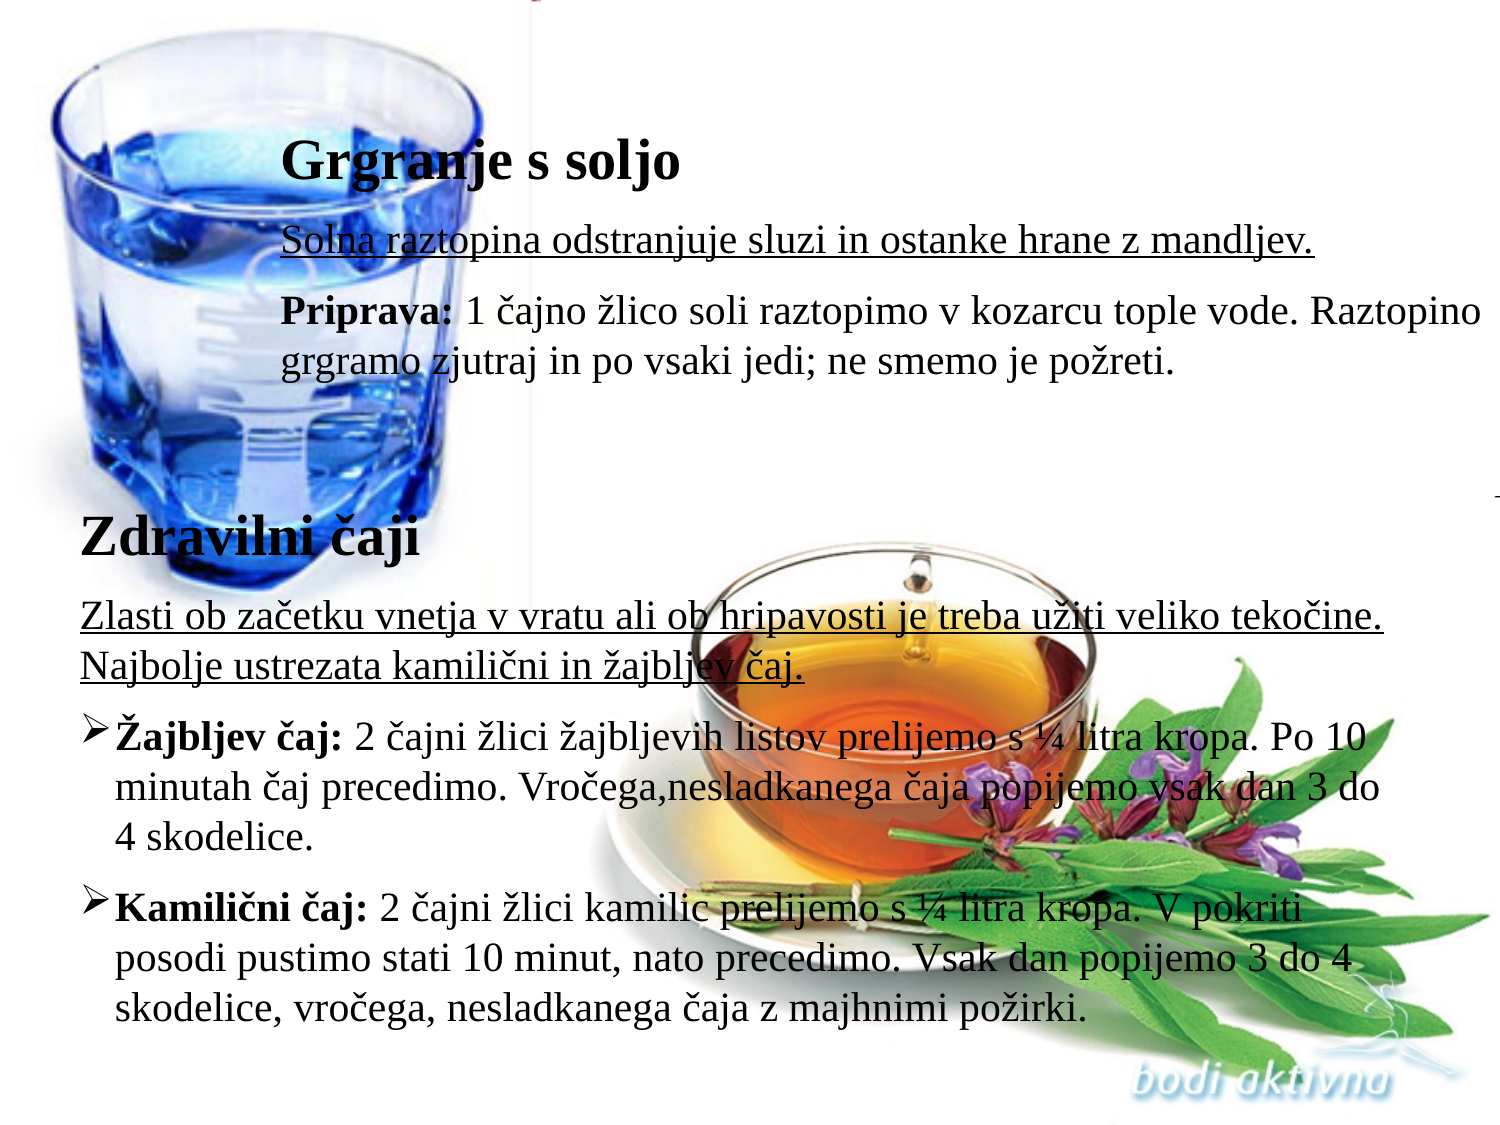

Grgranje s soljo
Solna raztopina odstranjuje sluzi in ostanke hrane z mandljev.
Priprava: 1 čajno žlico soli raztopimo v kozarcu tople vode. Raztopino grgramo zjutraj in po vsaki jedi; ne smemo je požreti.
Zdravilni čaji
Zlasti ob začetku vnetja v vratu ali ob hripavosti je treba užiti veliko tekočine. Najbolje ustrezata kamilični in žajbljev čaj.
Žajbljev čaj: 2 čajni žlici žajbljevih listov prelijemo s ¼ litra kropa. Po 10 minutah čaj precedimo. Vročega,nesladkanega čaja popijemo vsak dan 3 do 4 skodelice.
Kamilični čaj: 2 čajni žlici kamilic prelijemo s ¼ litra kropa. V pokriti posodi pustimo stati 10 minut, nato precedimo. Vsak dan popijemo 3 do 4 skodelice, vročega, nesladkanega čaja z majhnimi požirki.